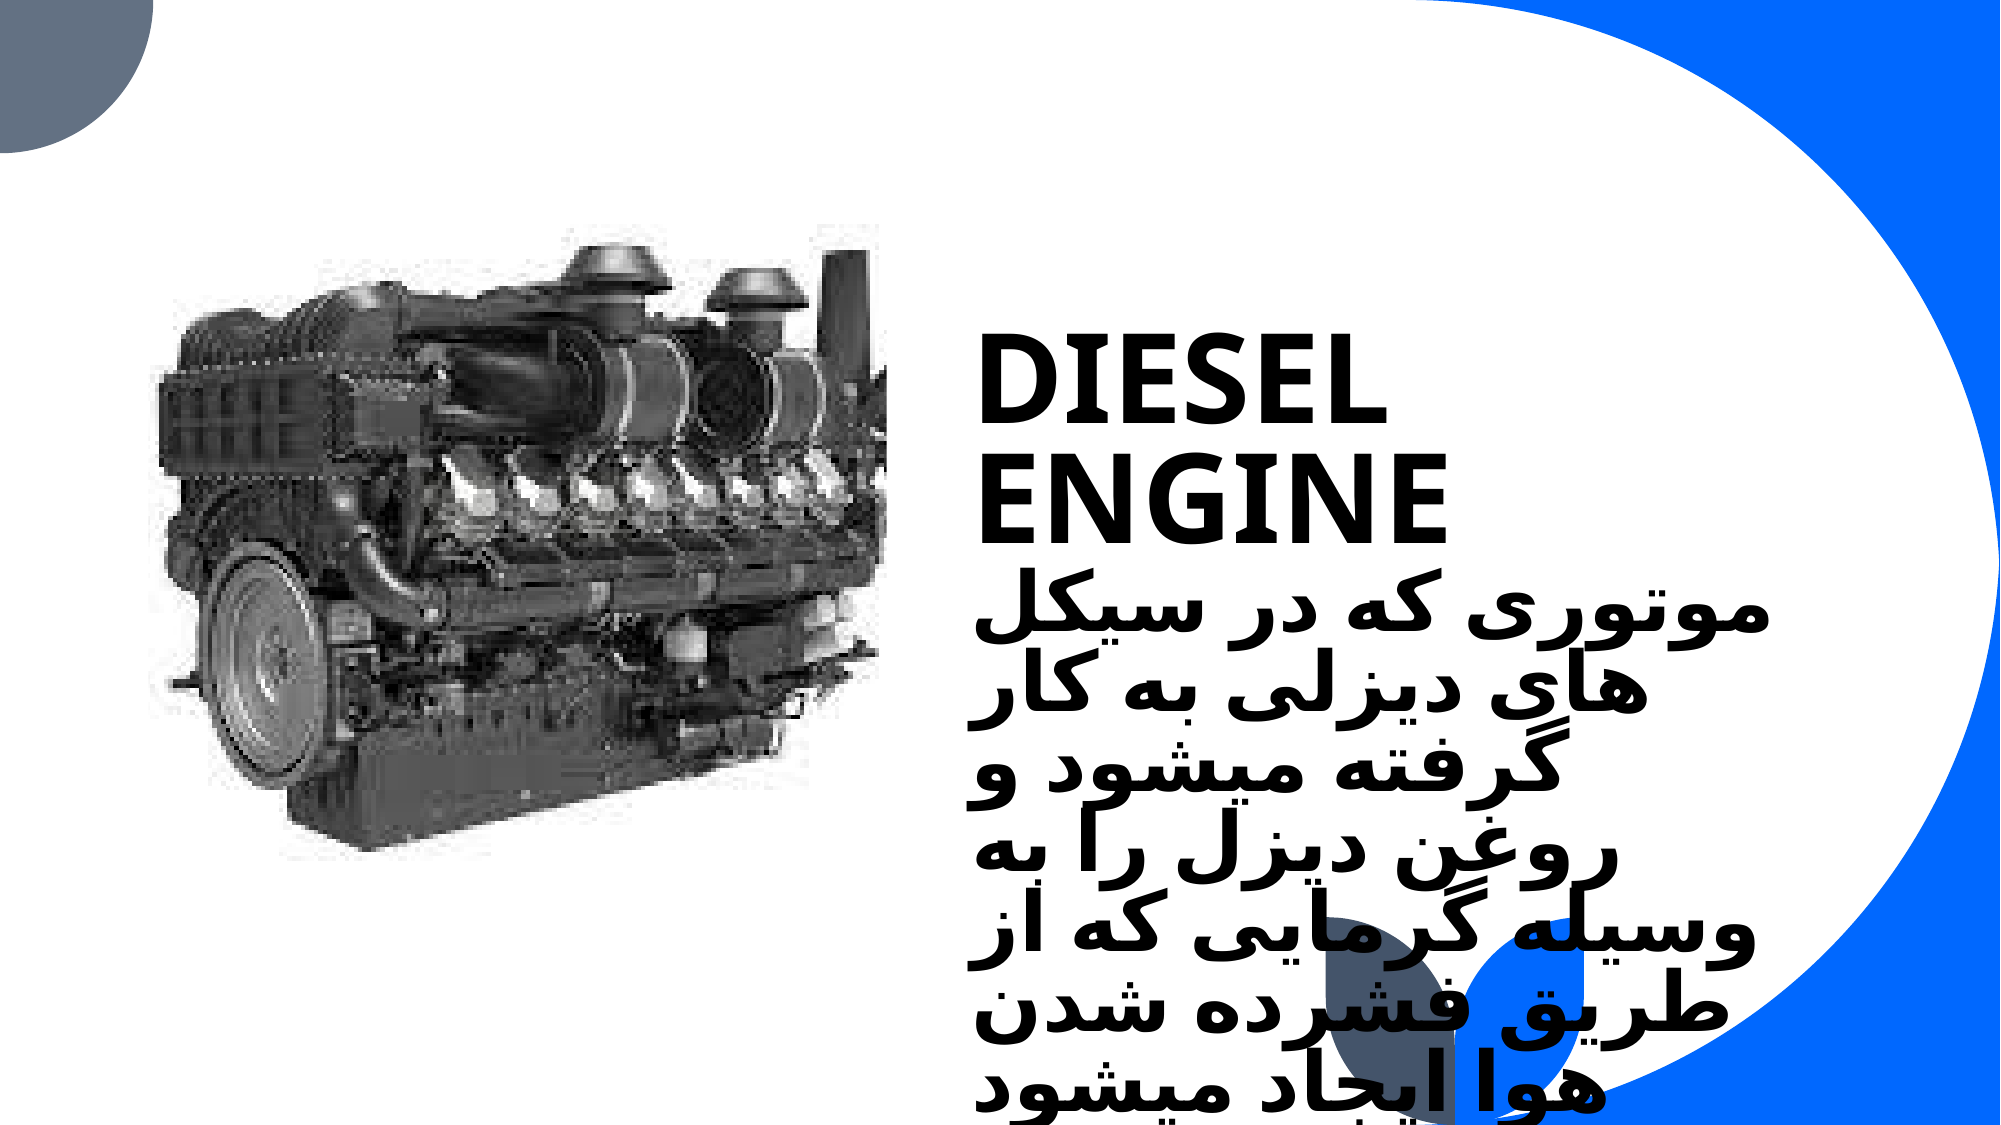

DIESEL ENGINE
موتوری که در سیکل های دیزلی به کار گرفته میشود و روغن دیزل را به وسیله گرمایی که از طریق فشرده شدن هوا ایجاد میشود میسوزاند
#